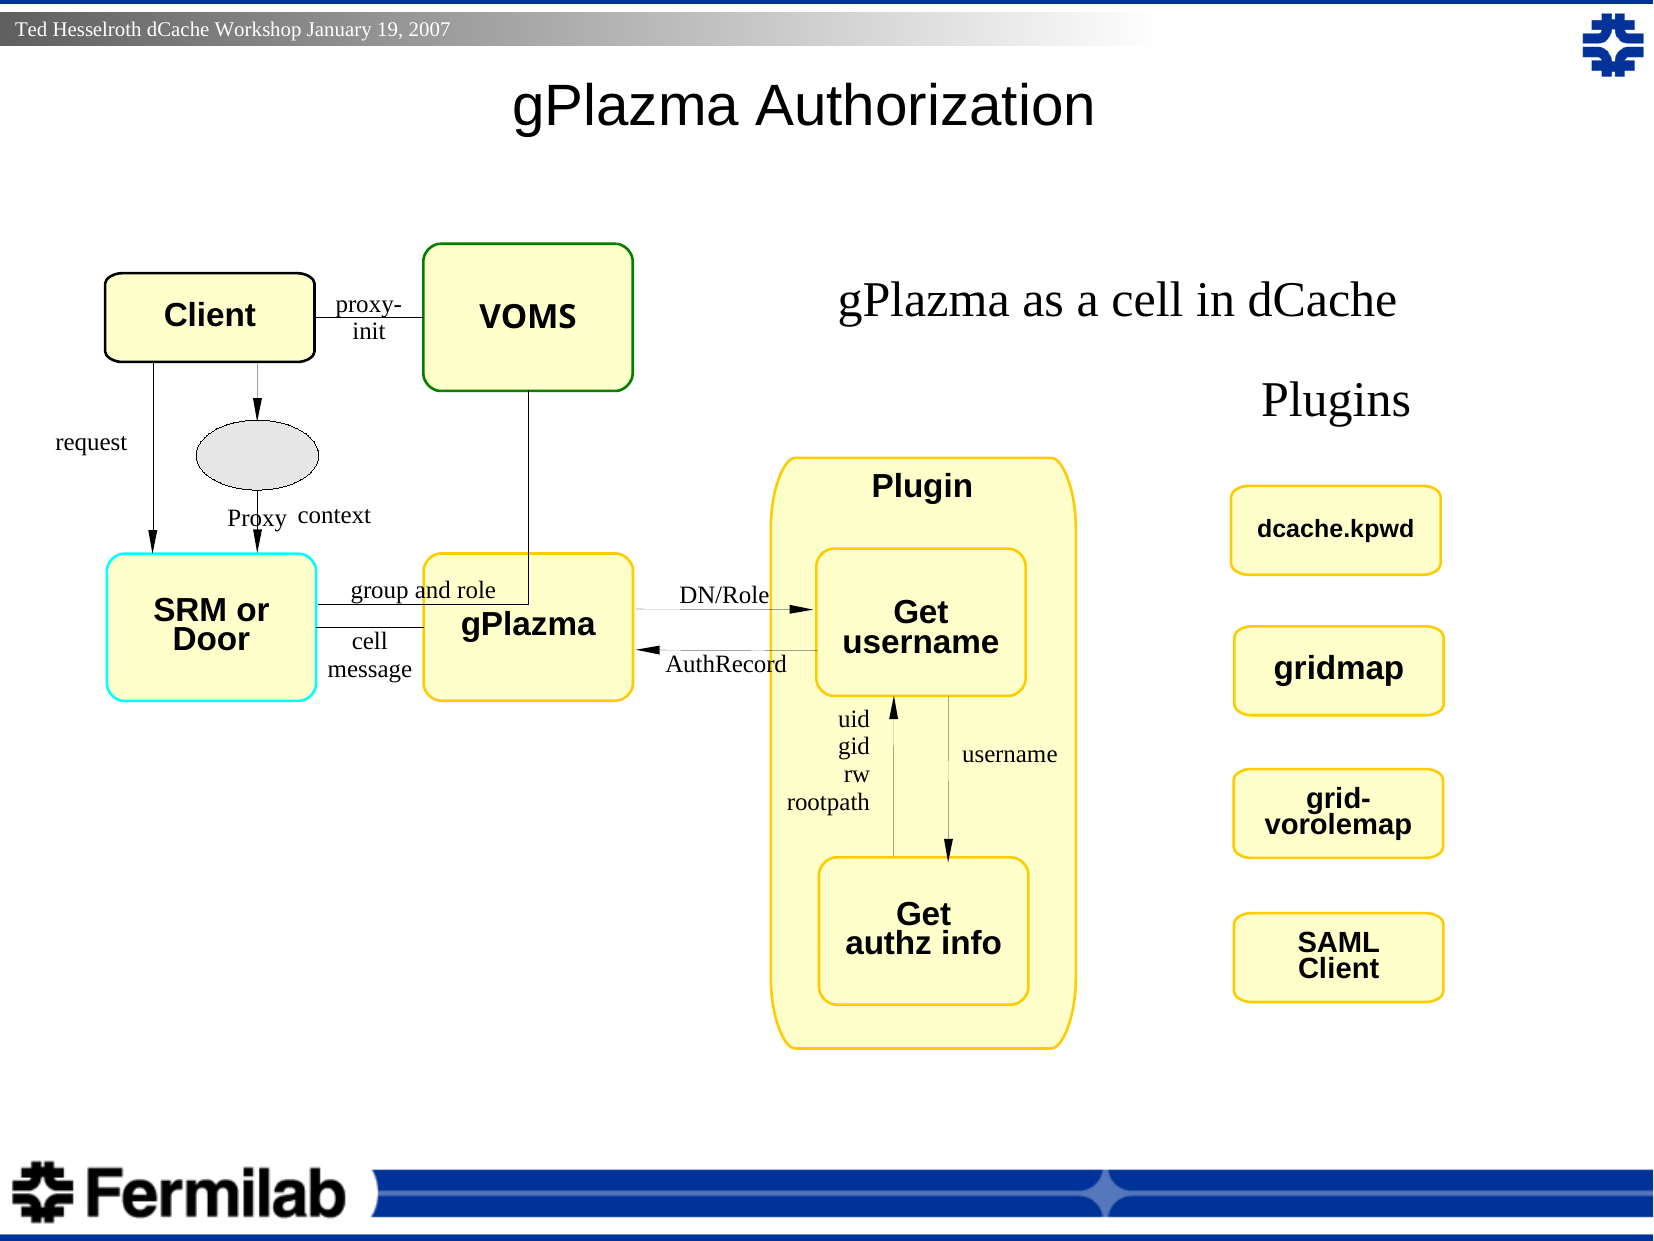

# gPlazma Authorization
VOMS
gPlazma as a cell in dCache
Client
Plugins
Proxy
request
Plugin
dcache.kpwd
context
Get
username
gPlazma
SRM or Door
DN/Role
gridmap
AuthRecord
uid
gid
rw
rootpath
username
grid-vorolemap
Get
authz info
SAML
Client